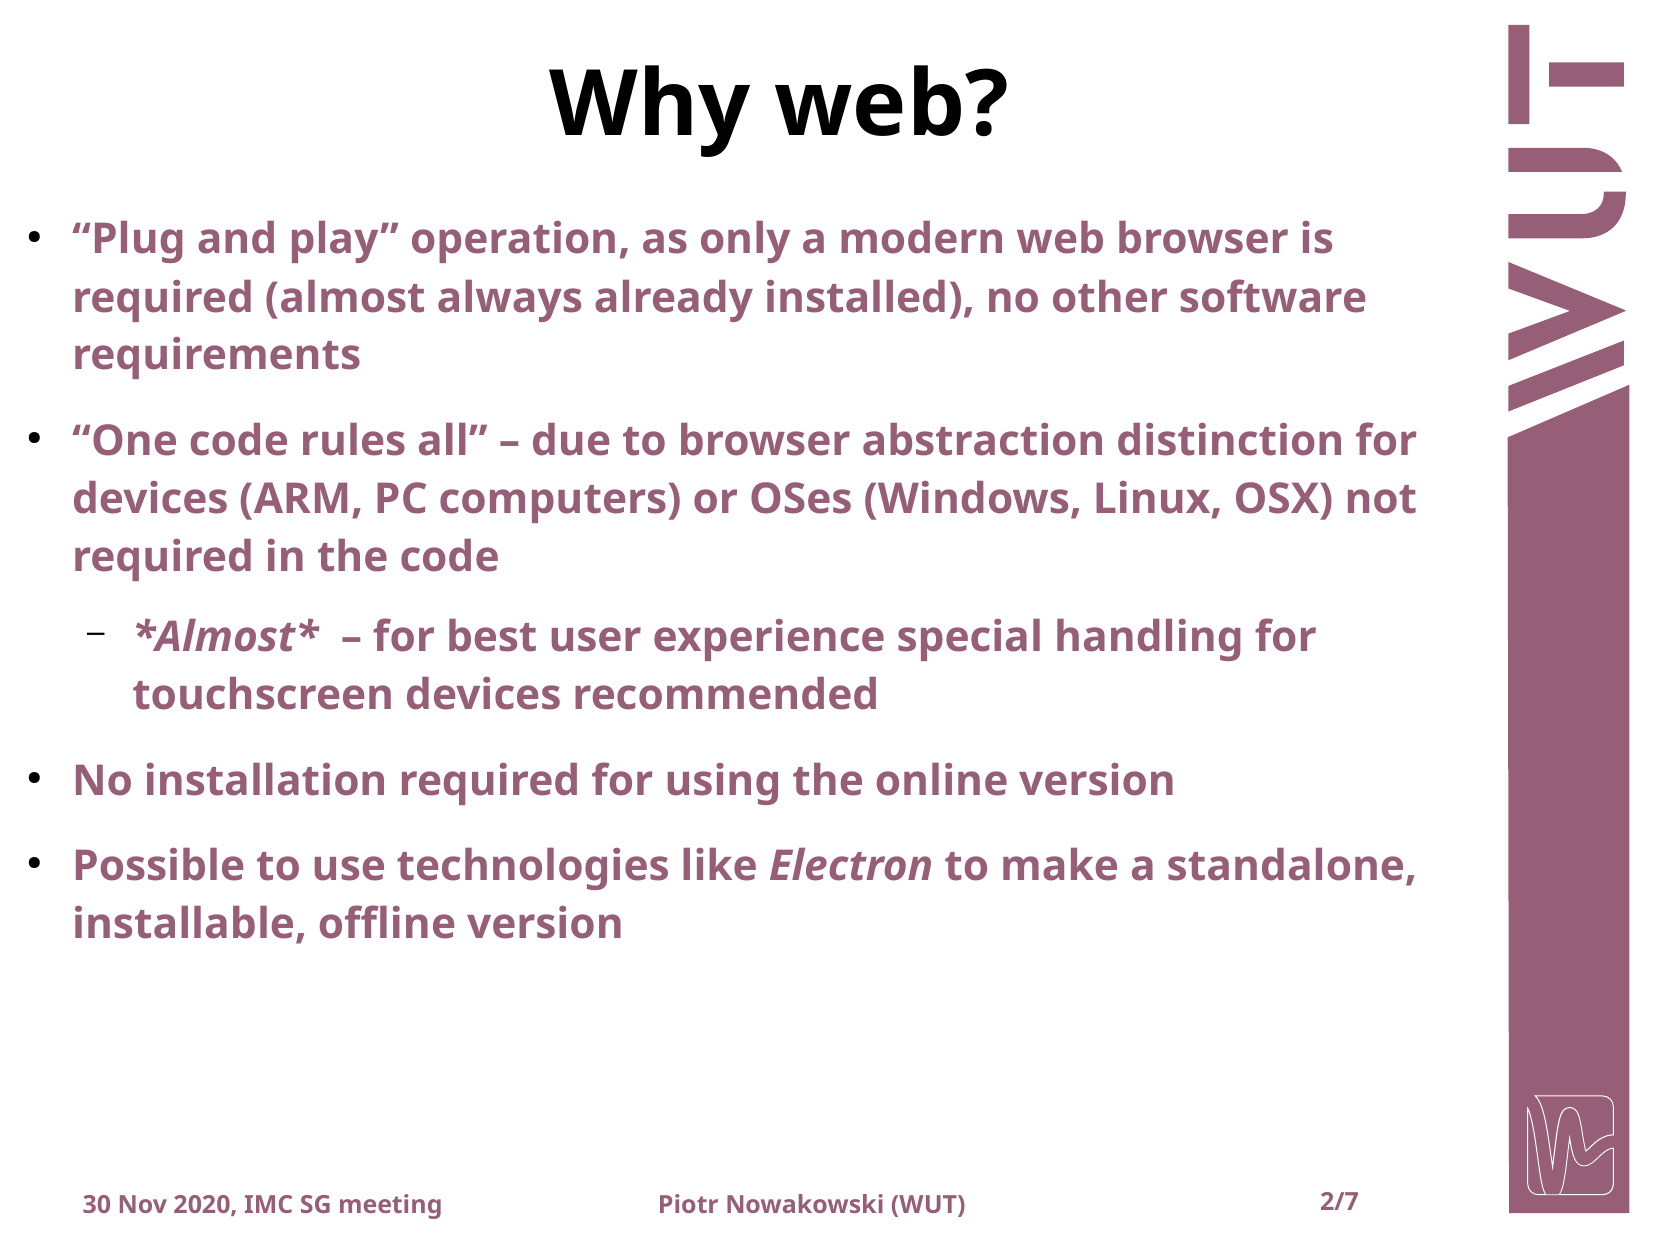

# Why web?
“Plug and play” operation, as only a modern web browser is required (almost always already installed), no other software requirements
“One code rules all” – due to browser abstraction distinction for devices (ARM, PC computers) or OSes (Windows, Linux, OSX) not required in the code
*Almost* – for best user experience special handling for touchscreen devices recommended
No installation required for using the online version
Possible to use technologies like Electron to make a standalone, installable, offline version